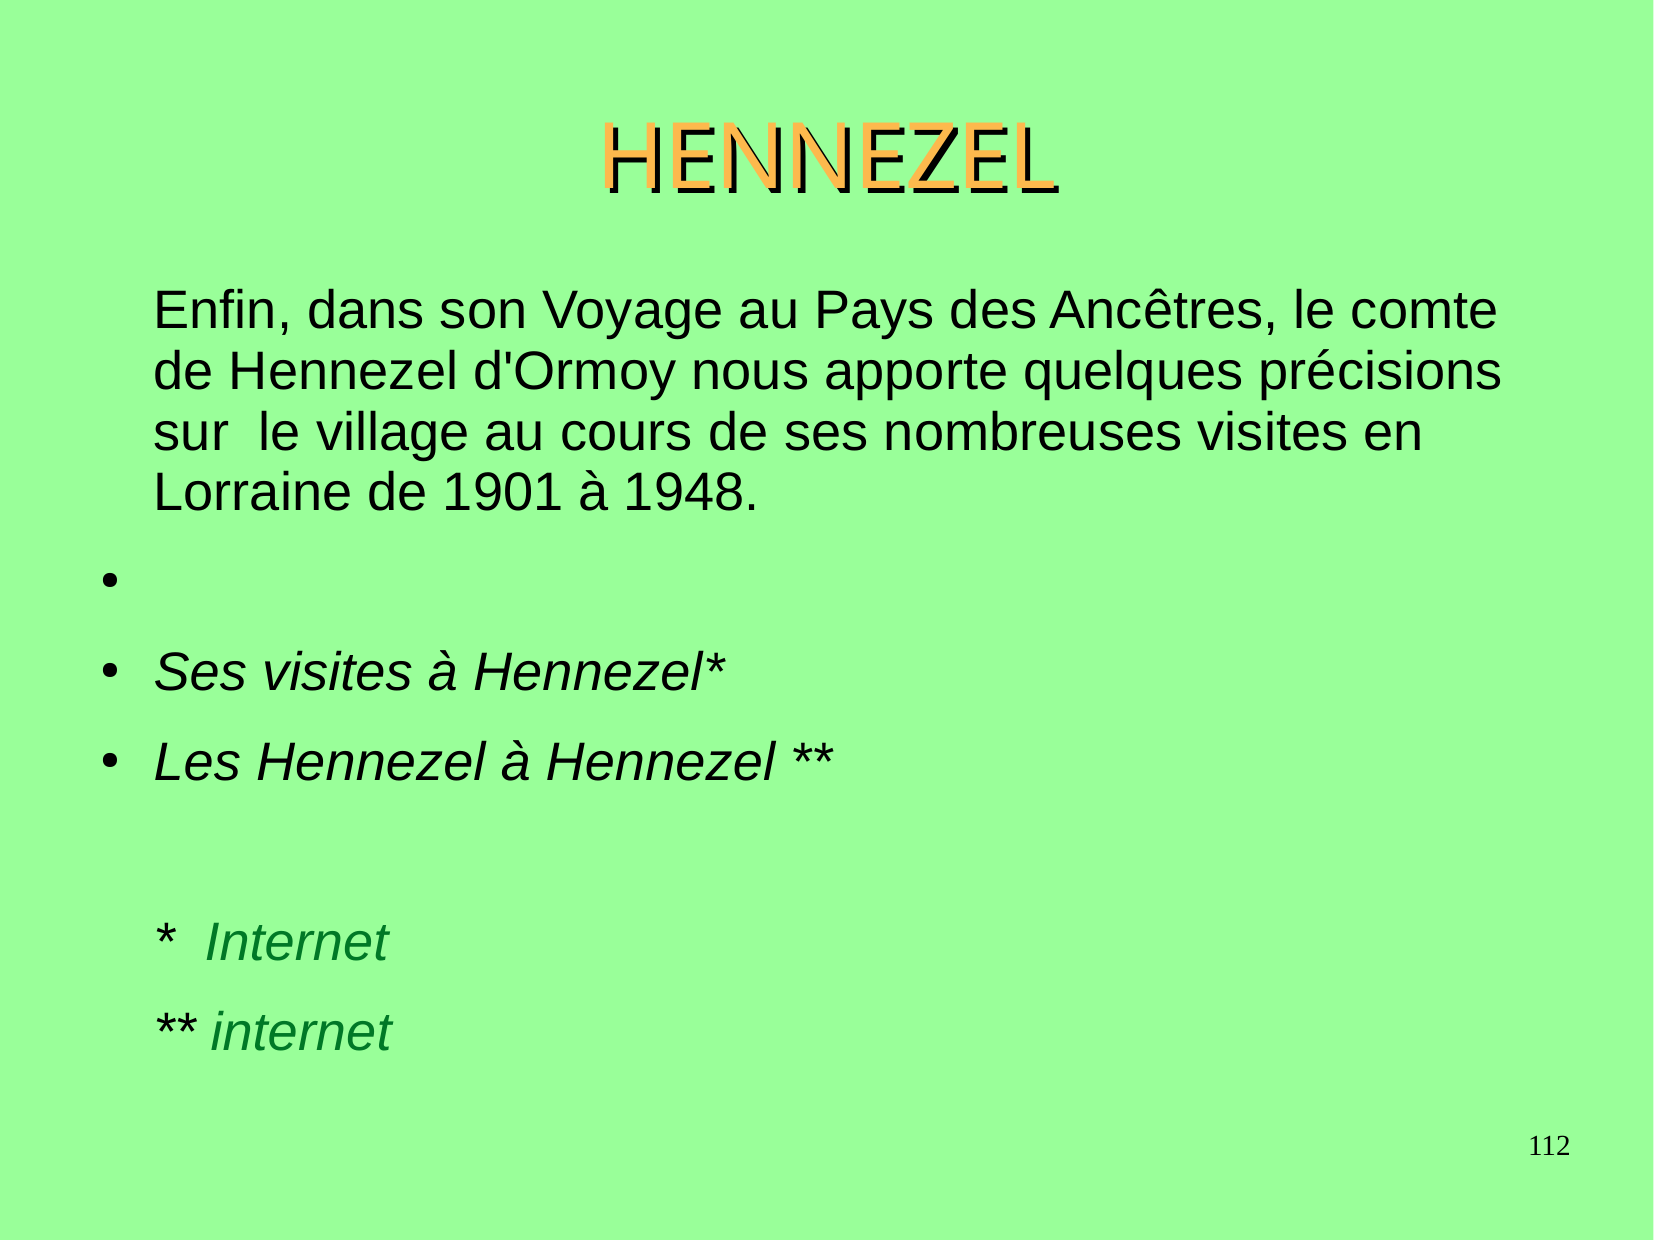

# HENNEZEL
Enfin, dans son Voyage au Pays des Ancêtres, le comte de Hennezel d'Ormoy nous apporte quelques précisions sur le village au cours de ses nombreuses visites en Lorraine de 1901 à 1948.
Ses visites à Hennezel*
Les Hennezel à Hennezel **
* Internet
** internet
112